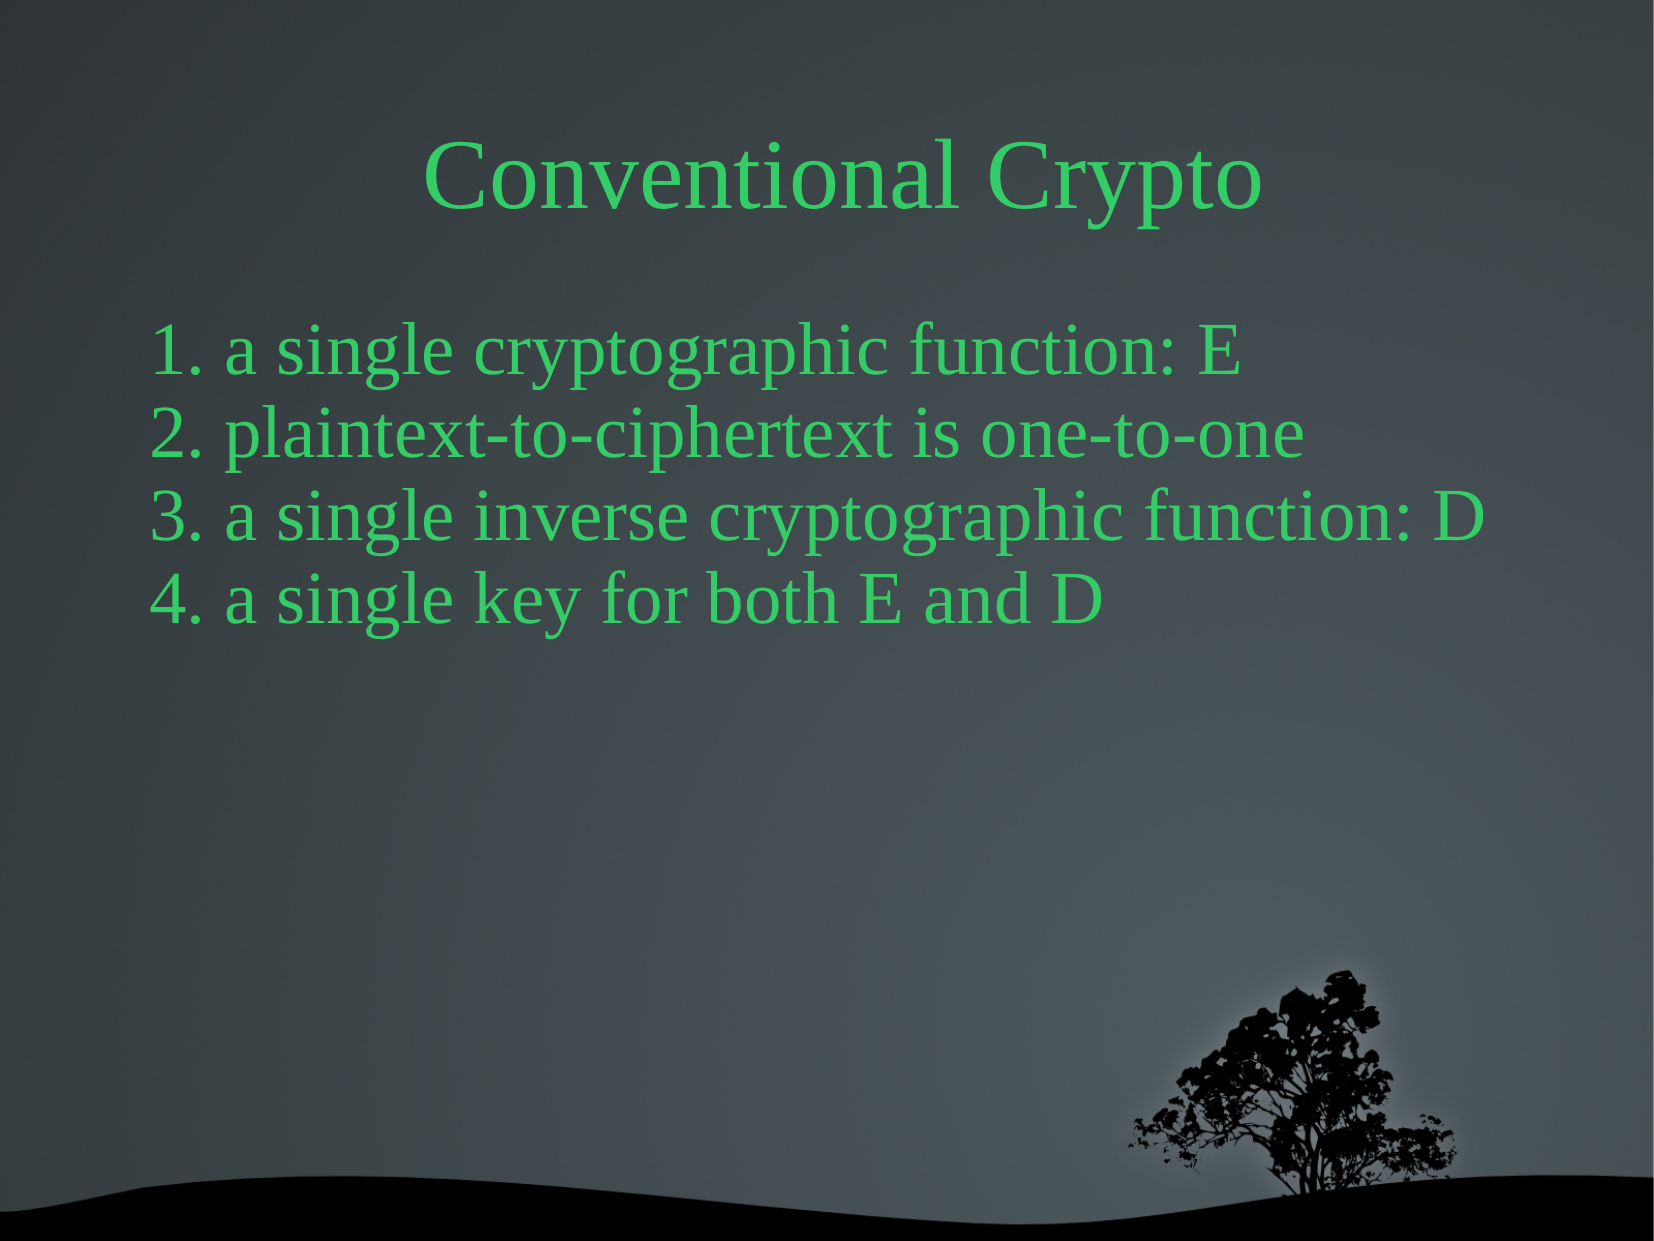

Conventional Crypto
1. a single cryptographic function: E
2. plaintext-to-ciphertext is one-to-one
3. a single inverse cryptographic function: D
4. a single key for both E and D